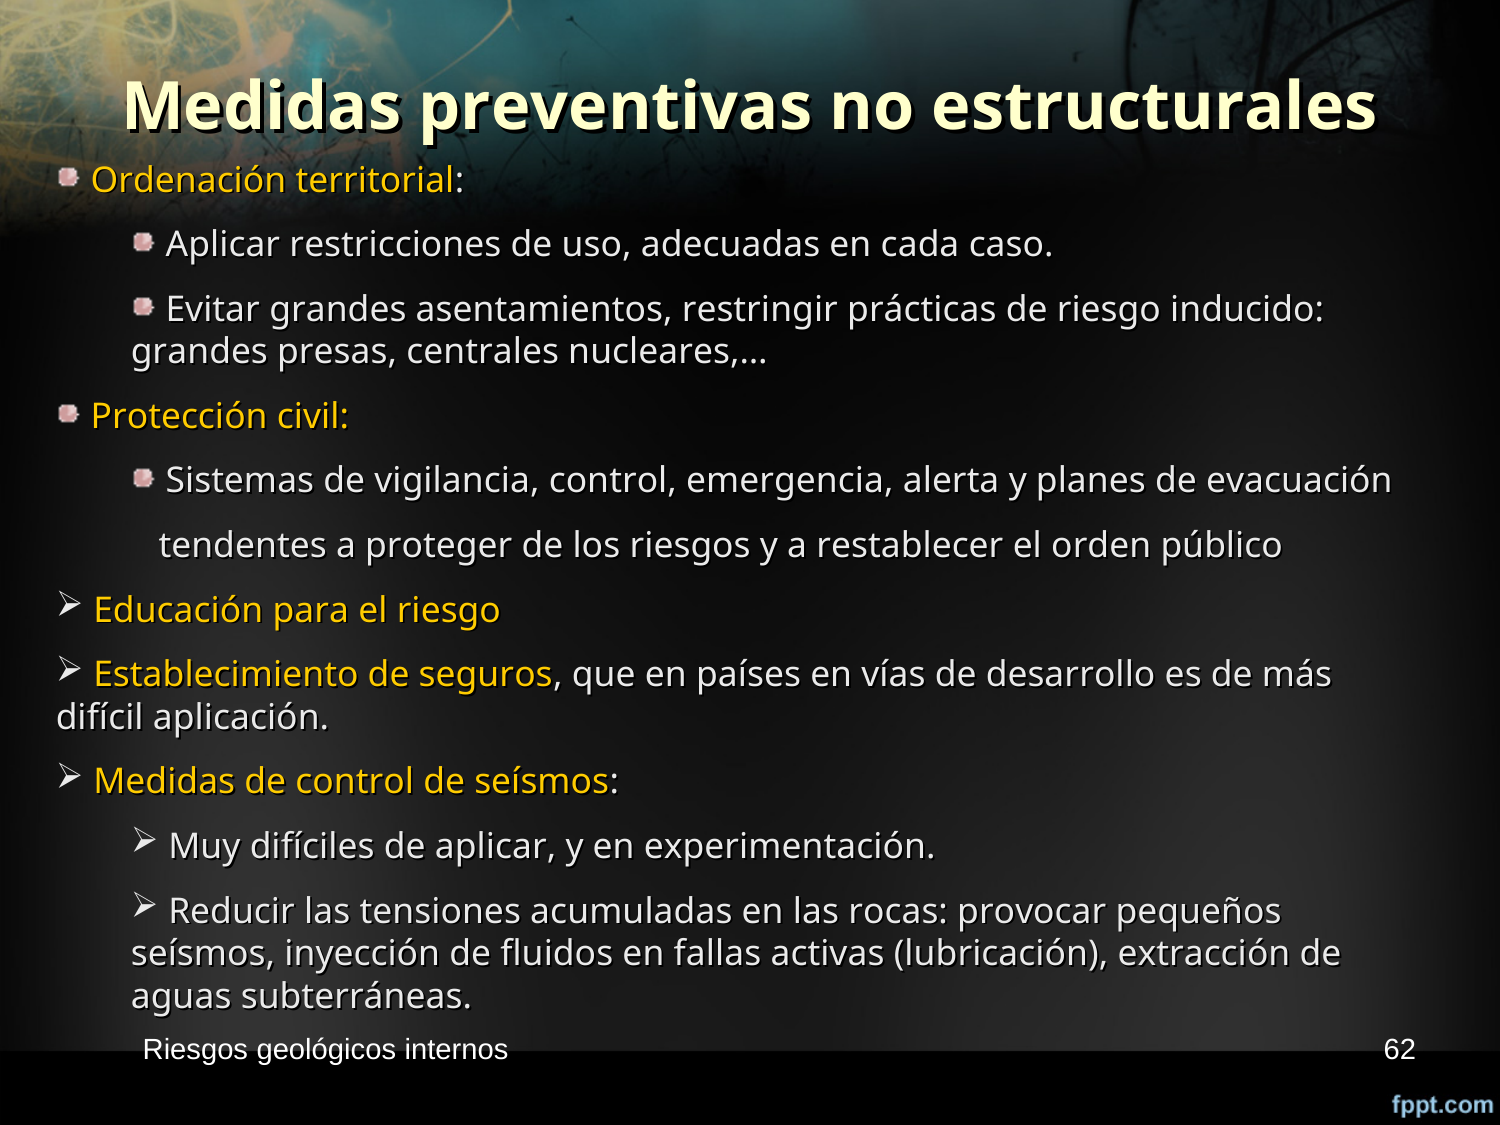

# Medidas preventivas no estructurales
 Ordenación territorial:
 Aplicar restricciones de uso, adecuadas en cada caso.
 Evitar grandes asentamientos, restringir prácticas de riesgo inducido: grandes presas, centrales nucleares,…
 Protección civil:
 Sistemas de vigilancia, control, emergencia, alerta y planes de evacuación
 tendentes a proteger de los riesgos y a restablecer el orden público
 Educación para el riesgo
 Establecimiento de seguros, que en países en vías de desarrollo es de más difícil aplicación.
 Medidas de control de seísmos:
 Muy difíciles de aplicar, y en experimentación.
 Reducir las tensiones acumuladas en las rocas: provocar pequeños seísmos, inyección de fluidos en fallas activas (lubricación), extracción de aguas subterráneas.
Riesgos geológicos internos